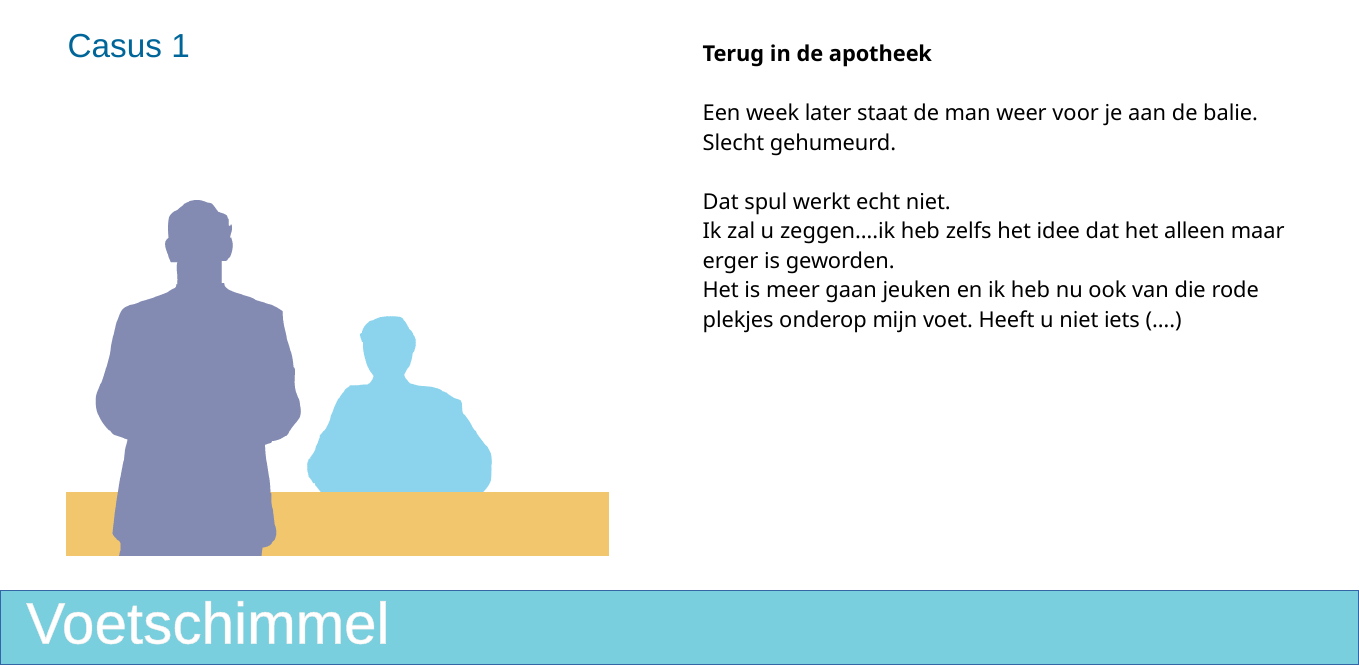

# Casus 1
Terug in de apotheek
Een week later staat de man weer voor je aan de balie. Slecht gehumeurd.
Dat spul werkt echt niet.
Ik zal u zeggen….ik heb zelfs het idee dat het alleen maar erger is geworden.
Het is meer gaan jeuken en ik heb nu ook van die rode plekjes onderop mijn voet. Heeft u niet iets (….)
Voetschimmel